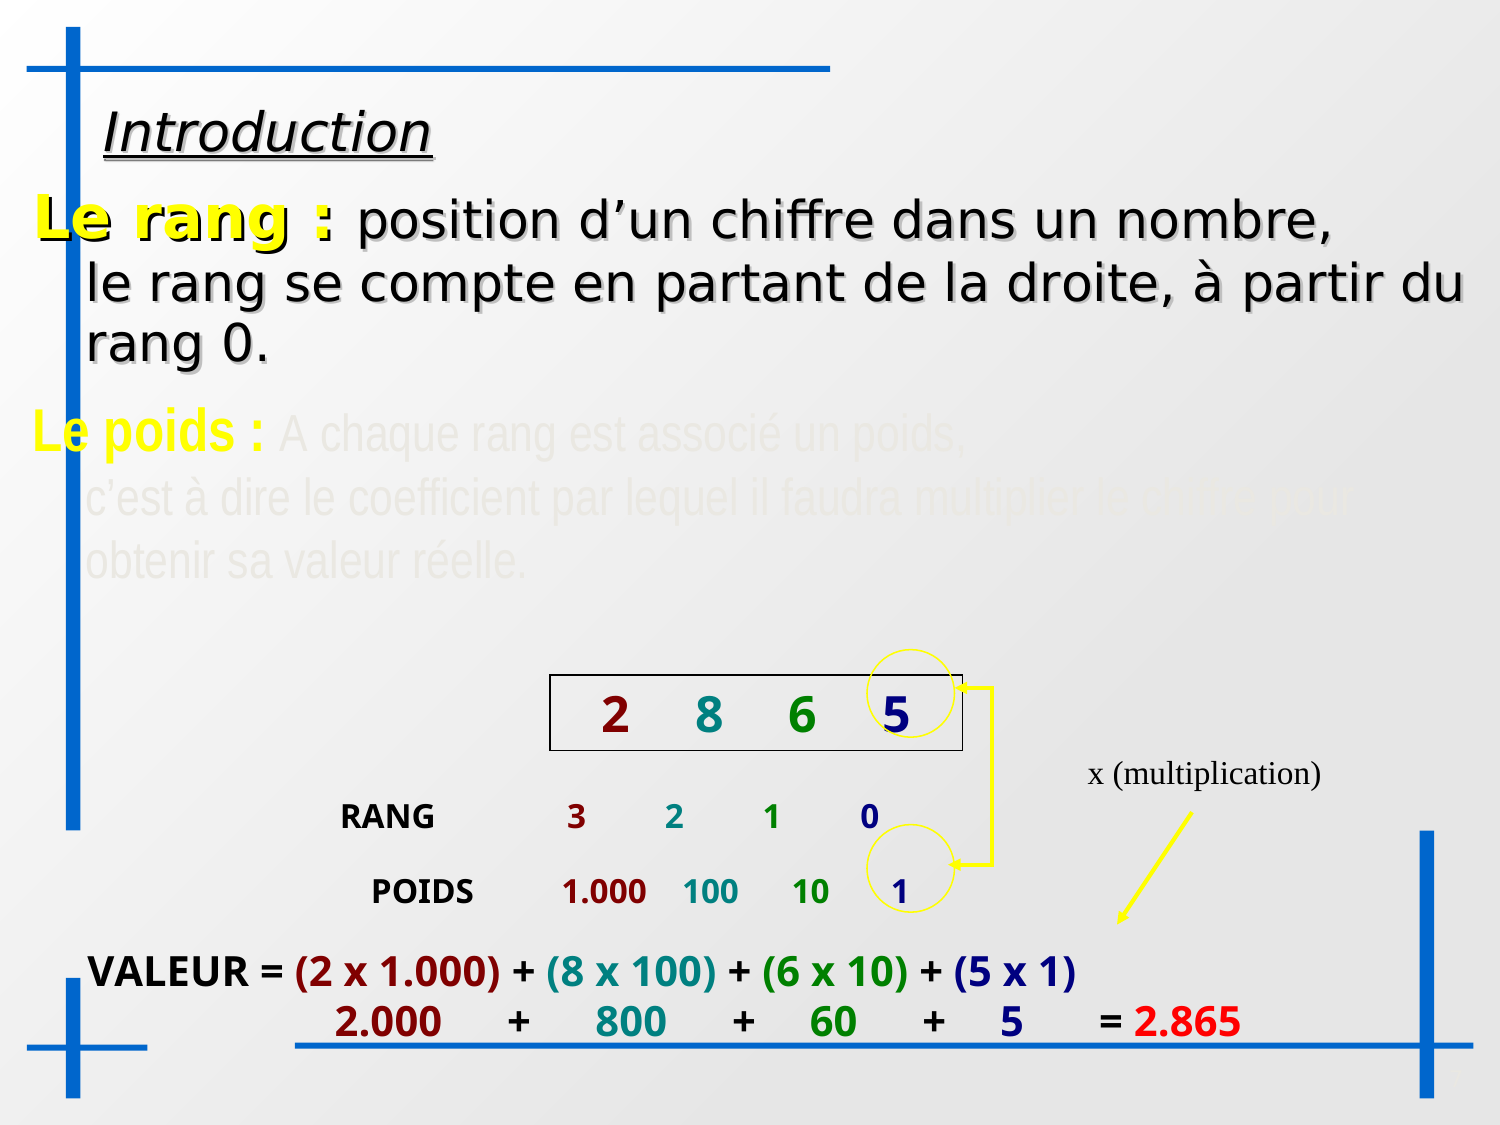

# Introduction
Le rang : position d’un chiffre dans un nombre,
le rang se compte en partant de la droite, à partir du rang 0.
Le poids : A chaque rang est associé un poids,
c’est à dire le coefficient par lequel il faudra multiplier le chiffre pour obtenir sa valeur réelle.
x (multiplication)
 VALEUR = (2 x 1.000) + (8 x 100) + (6 x 10) + (5 x 1)
 2.000 + 800 + 60 + 5 = 2.865
2 8 6 5
RANG 3 2 1 0
POIDS 1.000 100 10 1